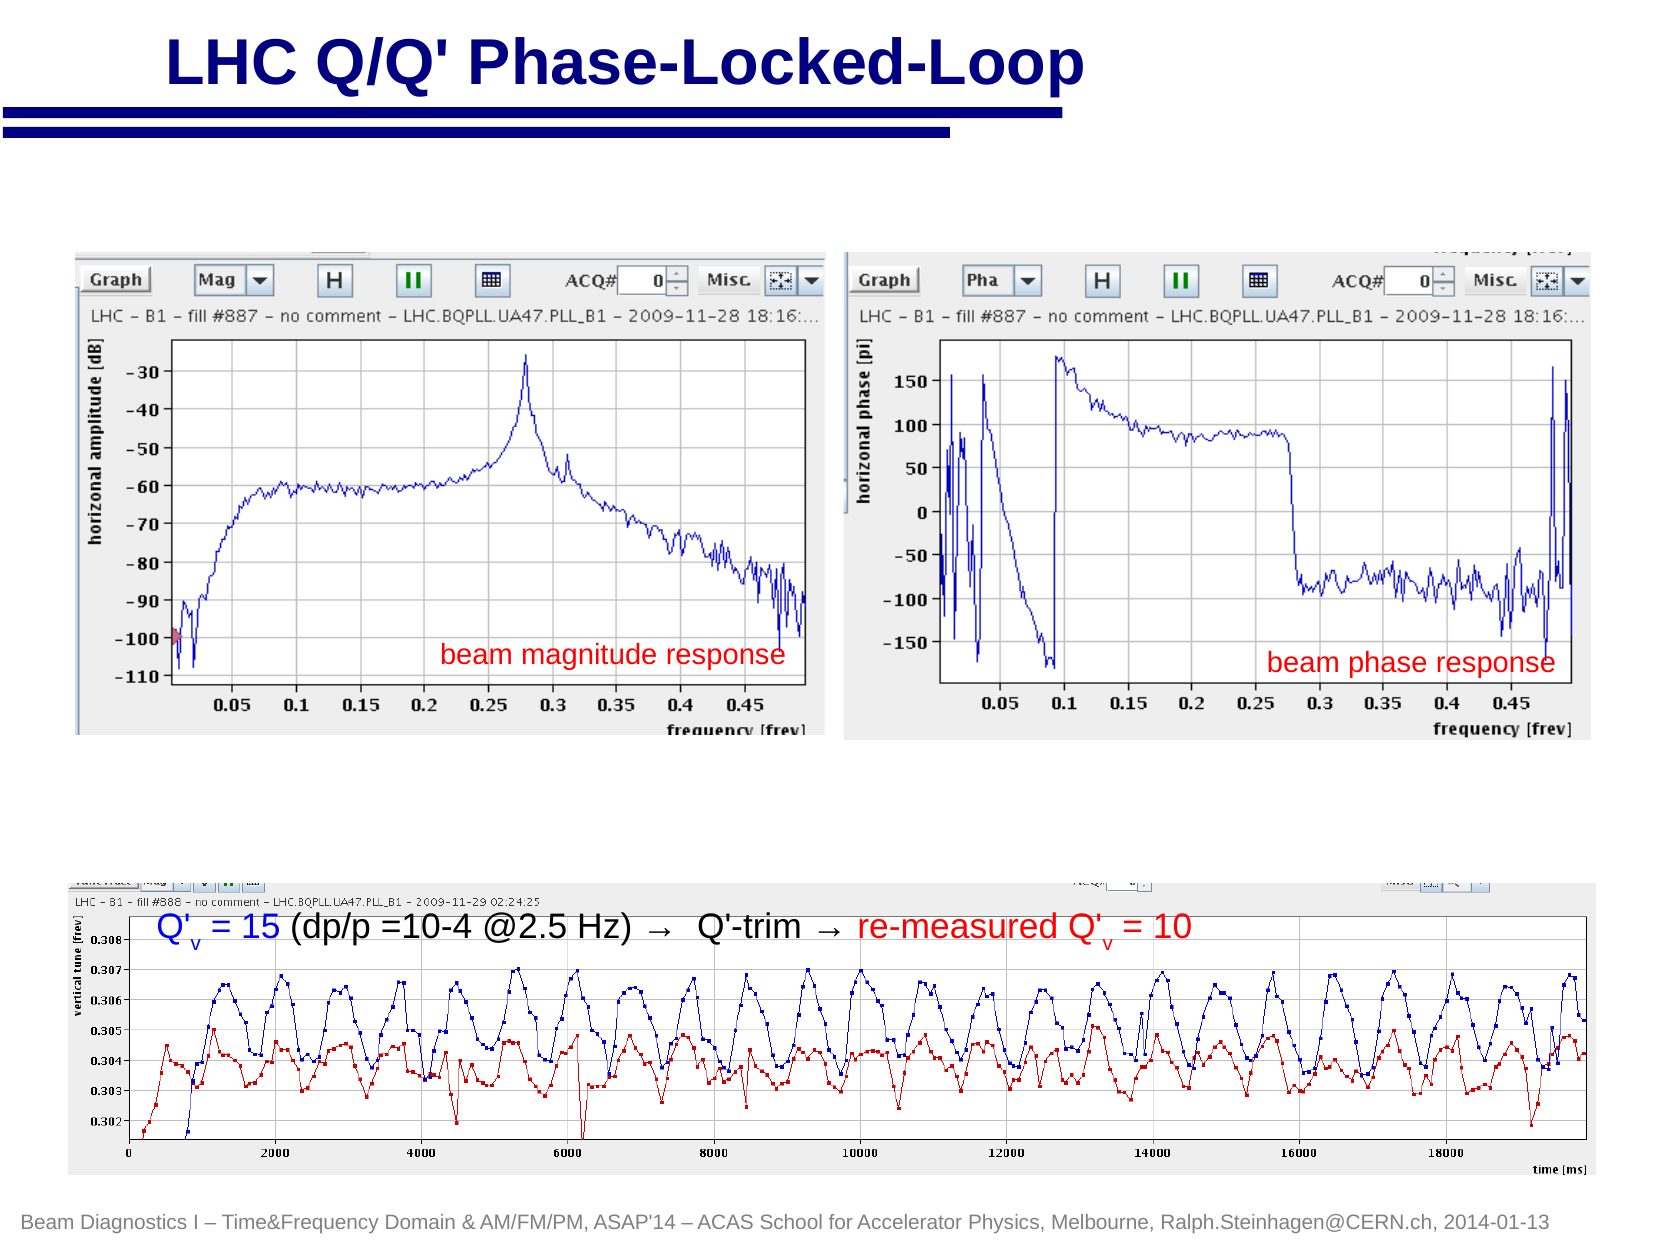

# LHC Q/Q' Phase-Locked-Loop
beam magnitude response
beam phase response
Q'v = 15 (dp/p =10-4 @2.5 Hz) → Q'-trim → re-measured Q'v = 10